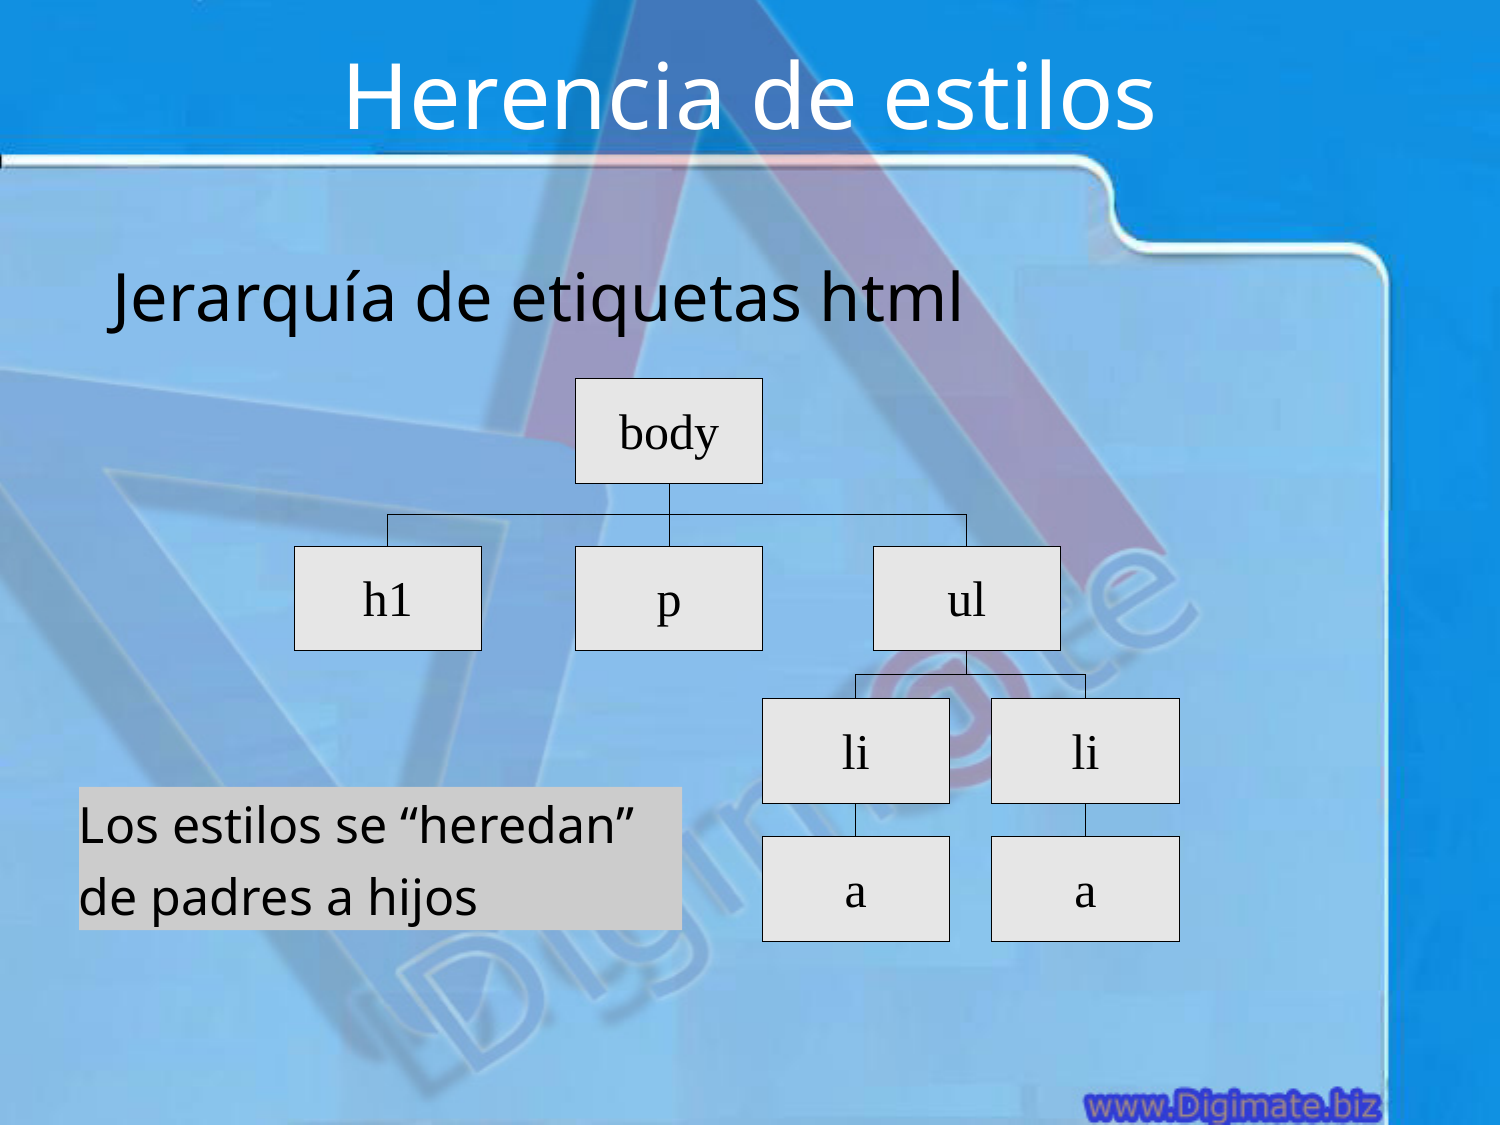

# Herencia de estilos
Jerarquía de etiquetas html
body
h1
p
ul
li
li
Los estilos se “heredan”
de padres a hijos
a
a